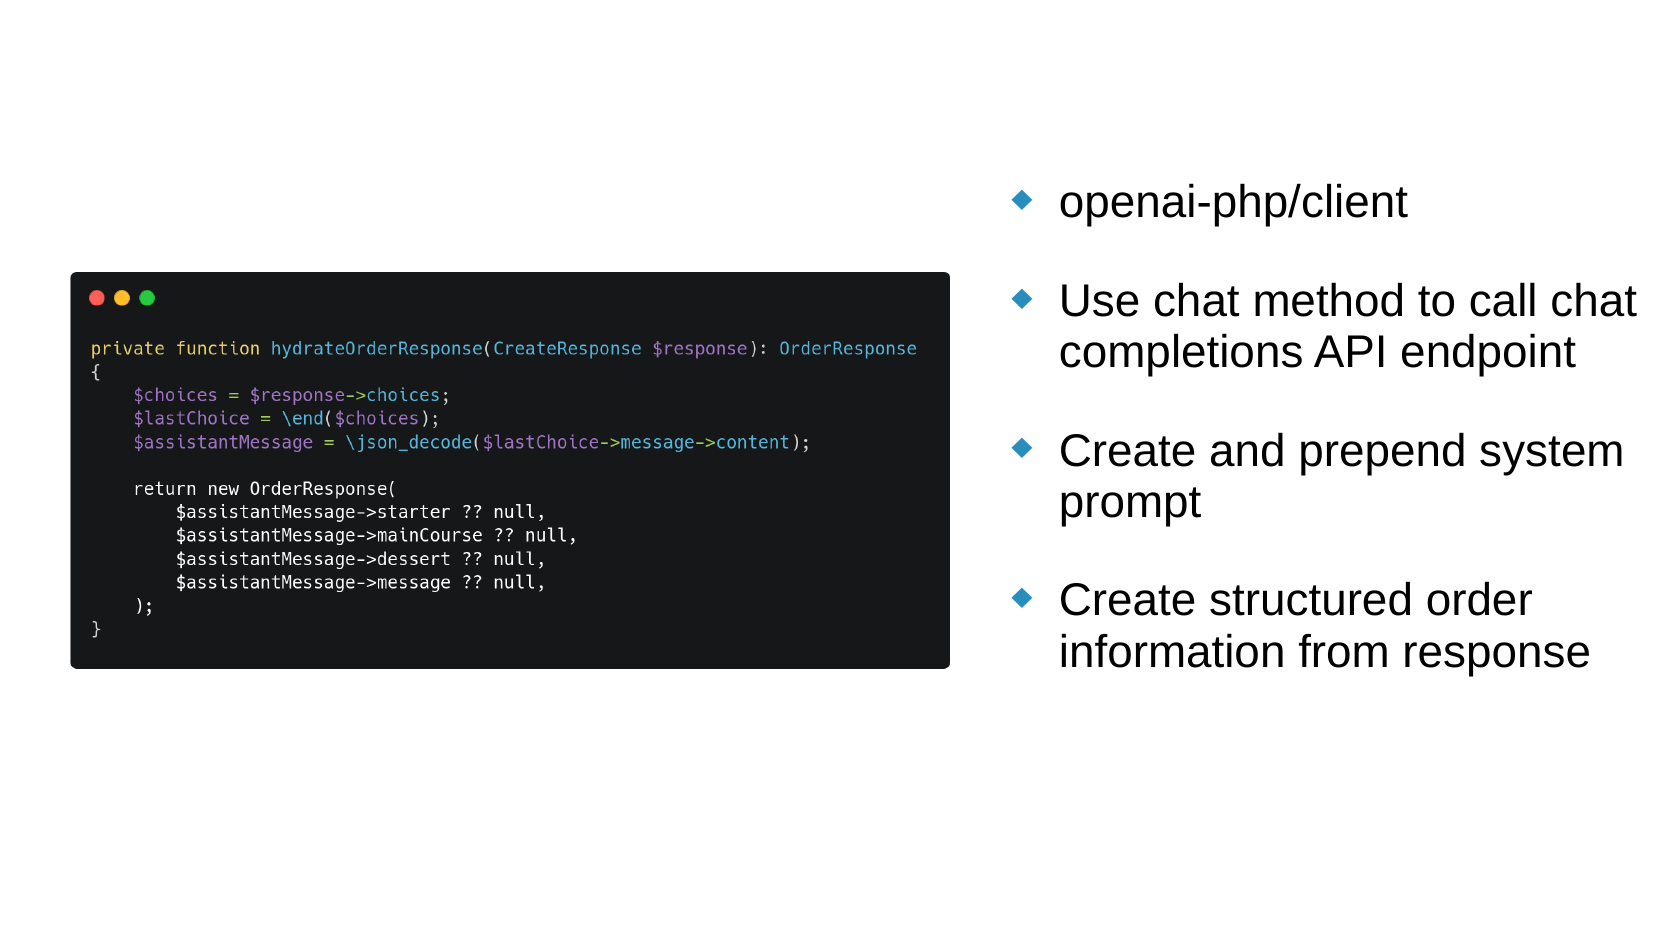

openai-php/client
Use chat method to call chat completions API endpoint
Create and prepend system prompt
Create structured order information from response